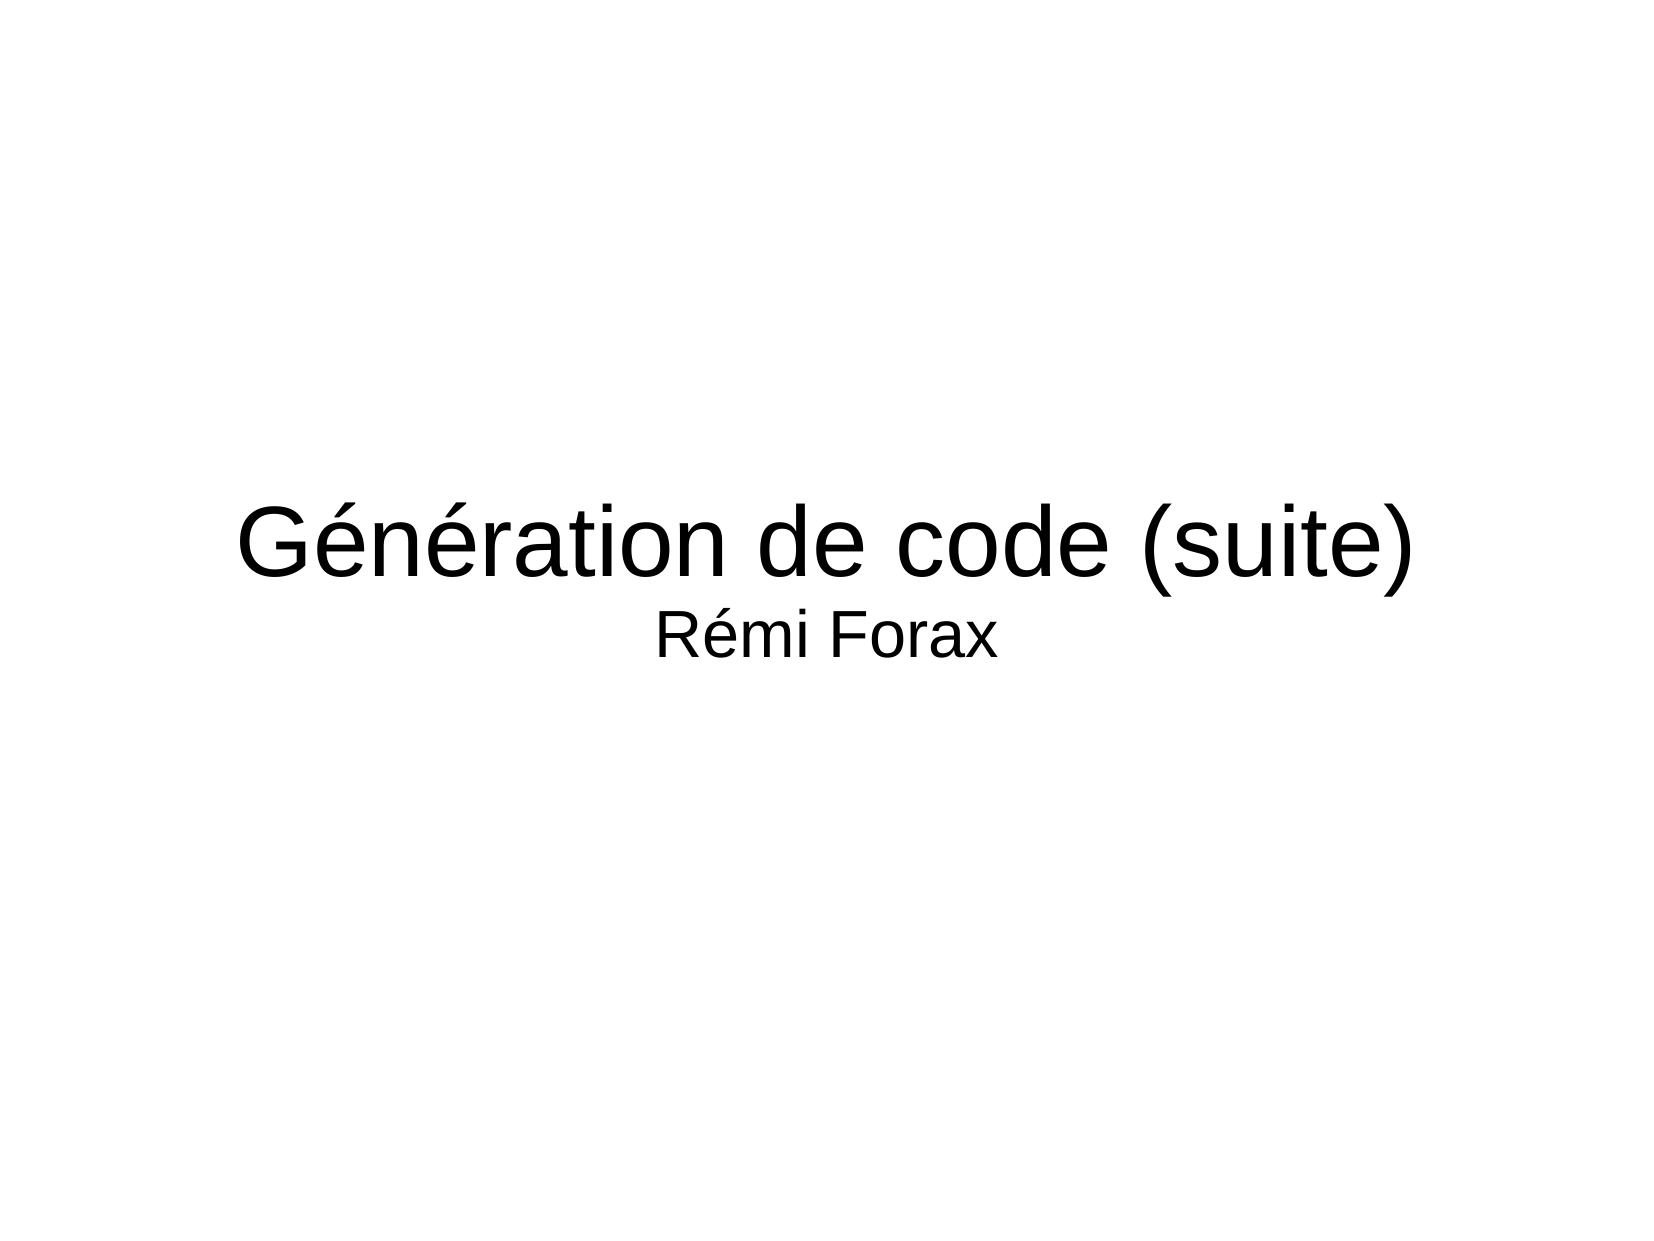

# Génération de code (suite) Rémi Forax